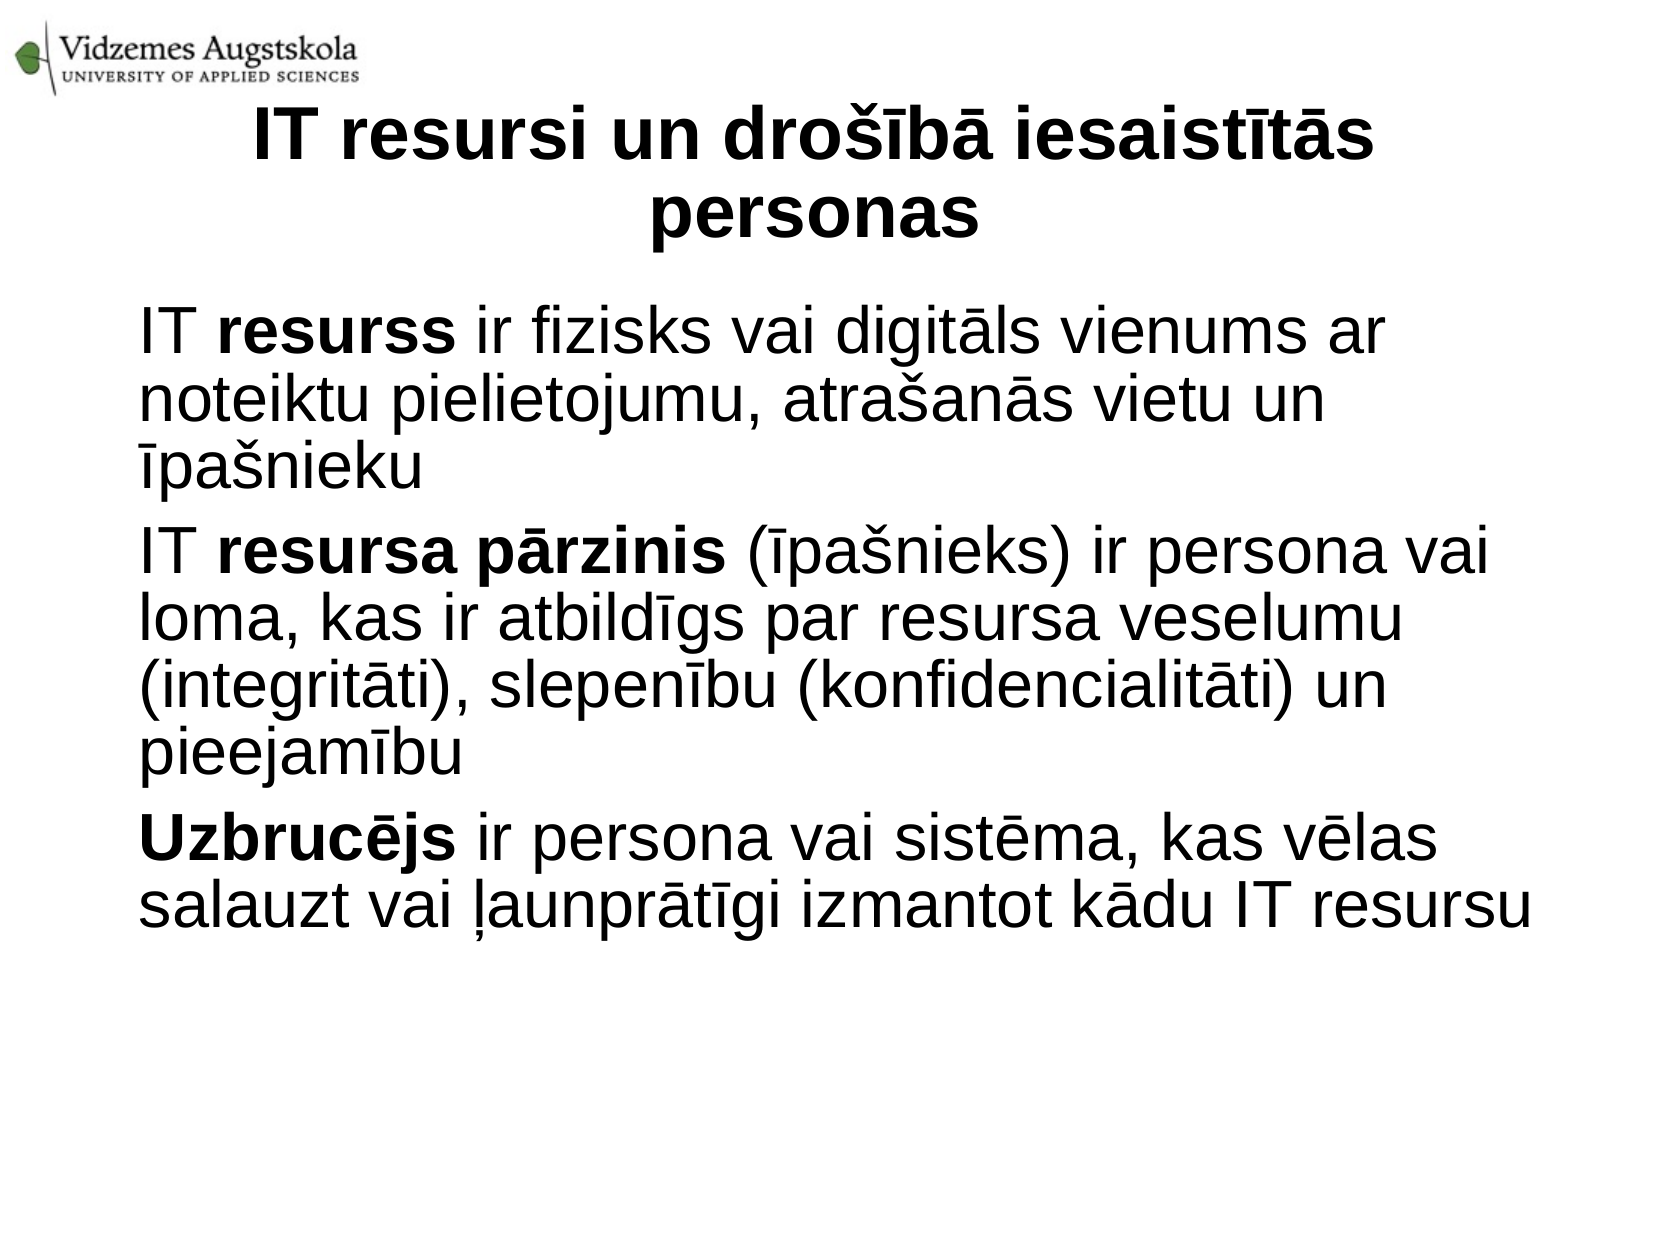

# IT resursi un drošībā iesaistītās personas
IT resurss ir fizisks vai digitāls vienums ar noteiktu pielietojumu, atrašanās vietu un īpašnieku
IT resursa pārzinis (īpašnieks) ir persona vai loma, kas ir atbildīgs par resursa veselumu (integritāti), slepenību (konfidencialitāti) un pieejamību
Uzbrucējs ir persona vai sistēma, kas vēlas salauzt vai ļaunprātīgi izmantot kādu IT resursu